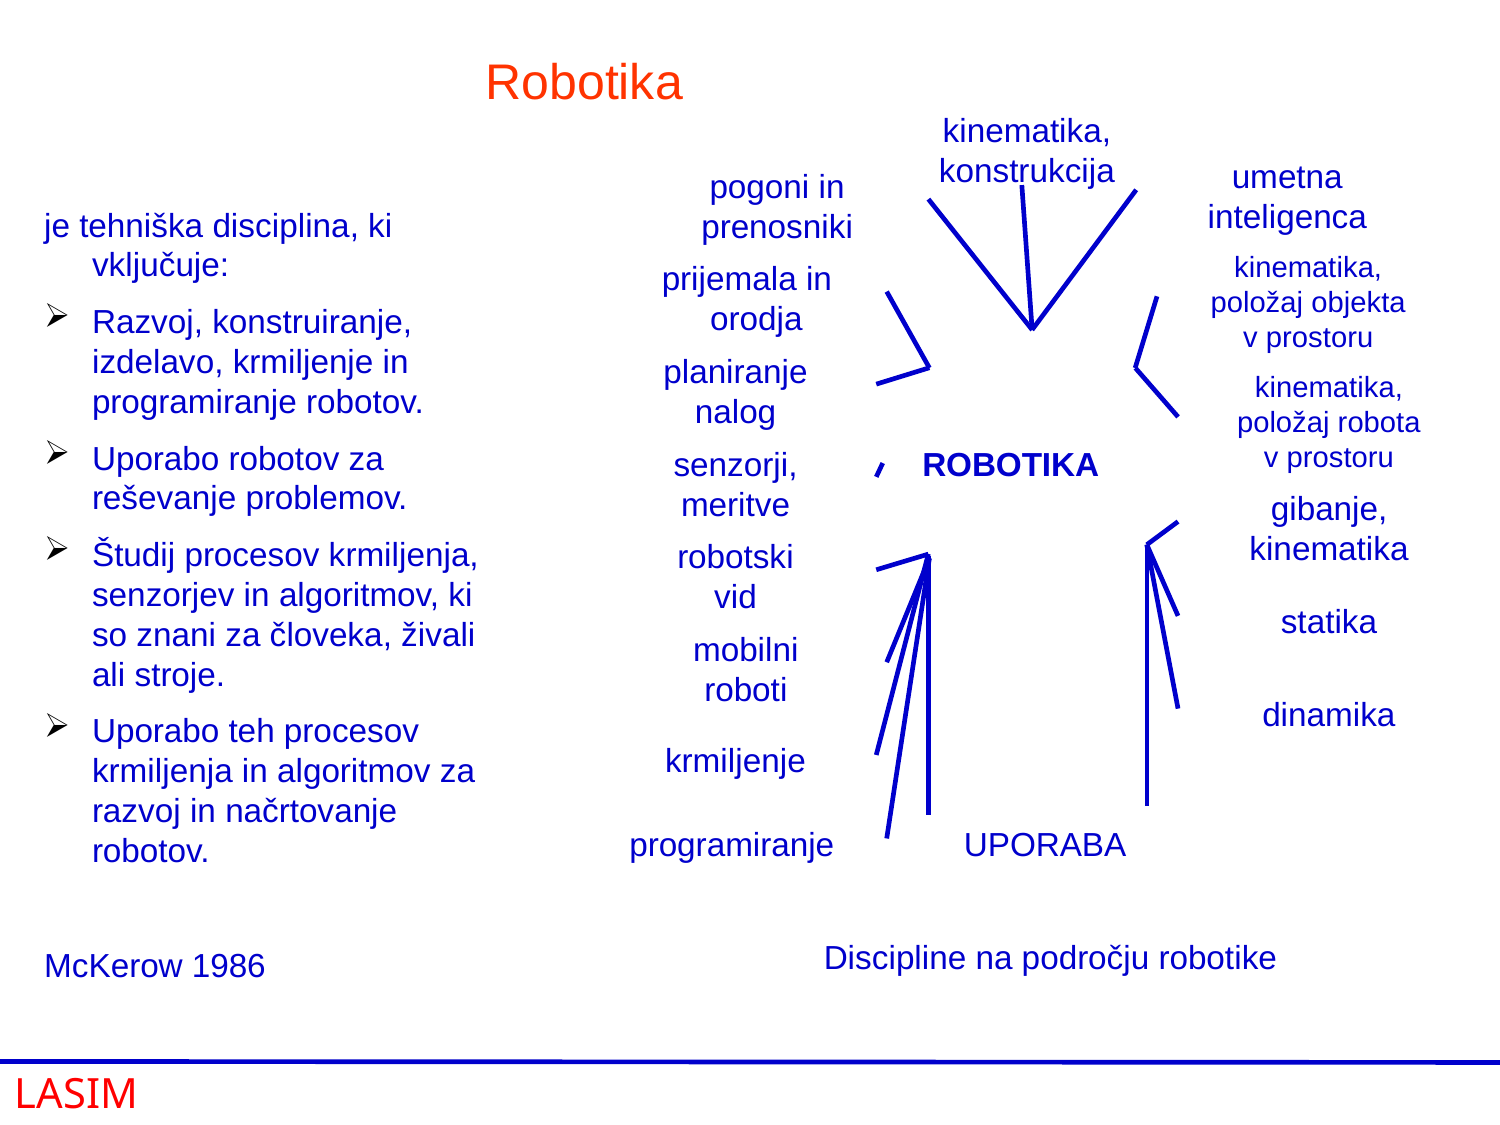

Robotika
kinematika,
konstrukcija
umetna
inteligenca
pogoni in
prenosniki
je tehniška disciplina, ki vključuje:
Razvoj, konstruiranje, izdelavo, krmiljenje in programiranje robotov.
Uporabo robotov za reševanje problemov.
Študij procesov krmiljenja, senzorjev in algoritmov, ki so znani za človeka, živali ali stroje.
Uporabo teh procesov krmiljenja in algoritmov za razvoj in načrtovanje robotov.
McKerow 1986
kinematika,
položaj objekta
v prostoru
prijemala in
orodja
planiranje
nalog
kinematika,
položaj robota
v prostoru
senzorji,
meritve
ROBOTIKA
gibanje,
kinematika
robotski
vid
statika
mobilni
roboti
dinamika
krmiljenje
programiranje
UPORABA
Discipline na področju robotike